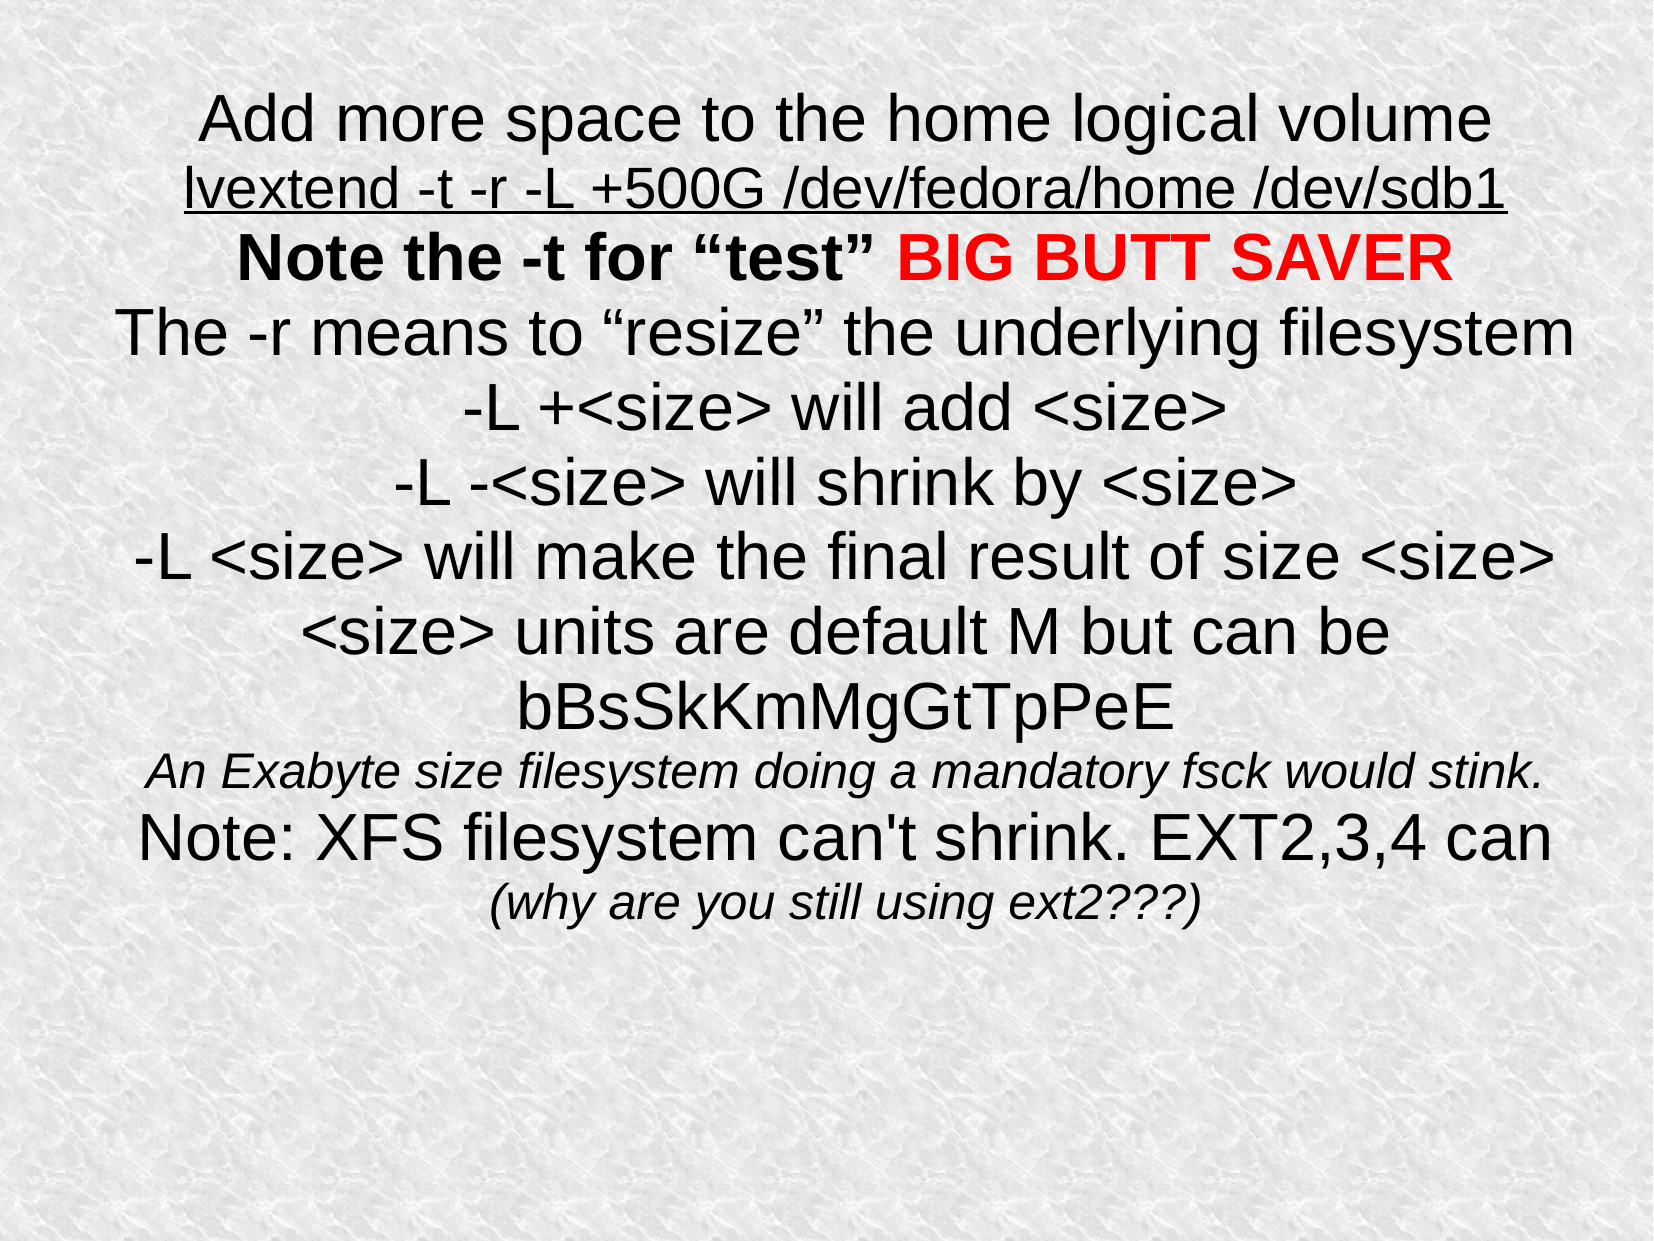

# Add more space to the home logical volume
lvextend -t -r -L +500G /dev/fedora/home /dev/sdb1
Note the -t for “test” BIG BUTT SAVER
The -r means to “resize” the underlying filesystem
-L +<size> will add <size>
-L -<size> will shrink by <size>
-L <size> will make the final result of size <size>
<size> units are default M but can be bBsSkKmMgGtTpPeE
An Exabyte size filesystem doing a mandatory fsck would stink.
Note: XFS filesystem can't shrink. EXT2,3,4 can
(why are you still using ext2???)